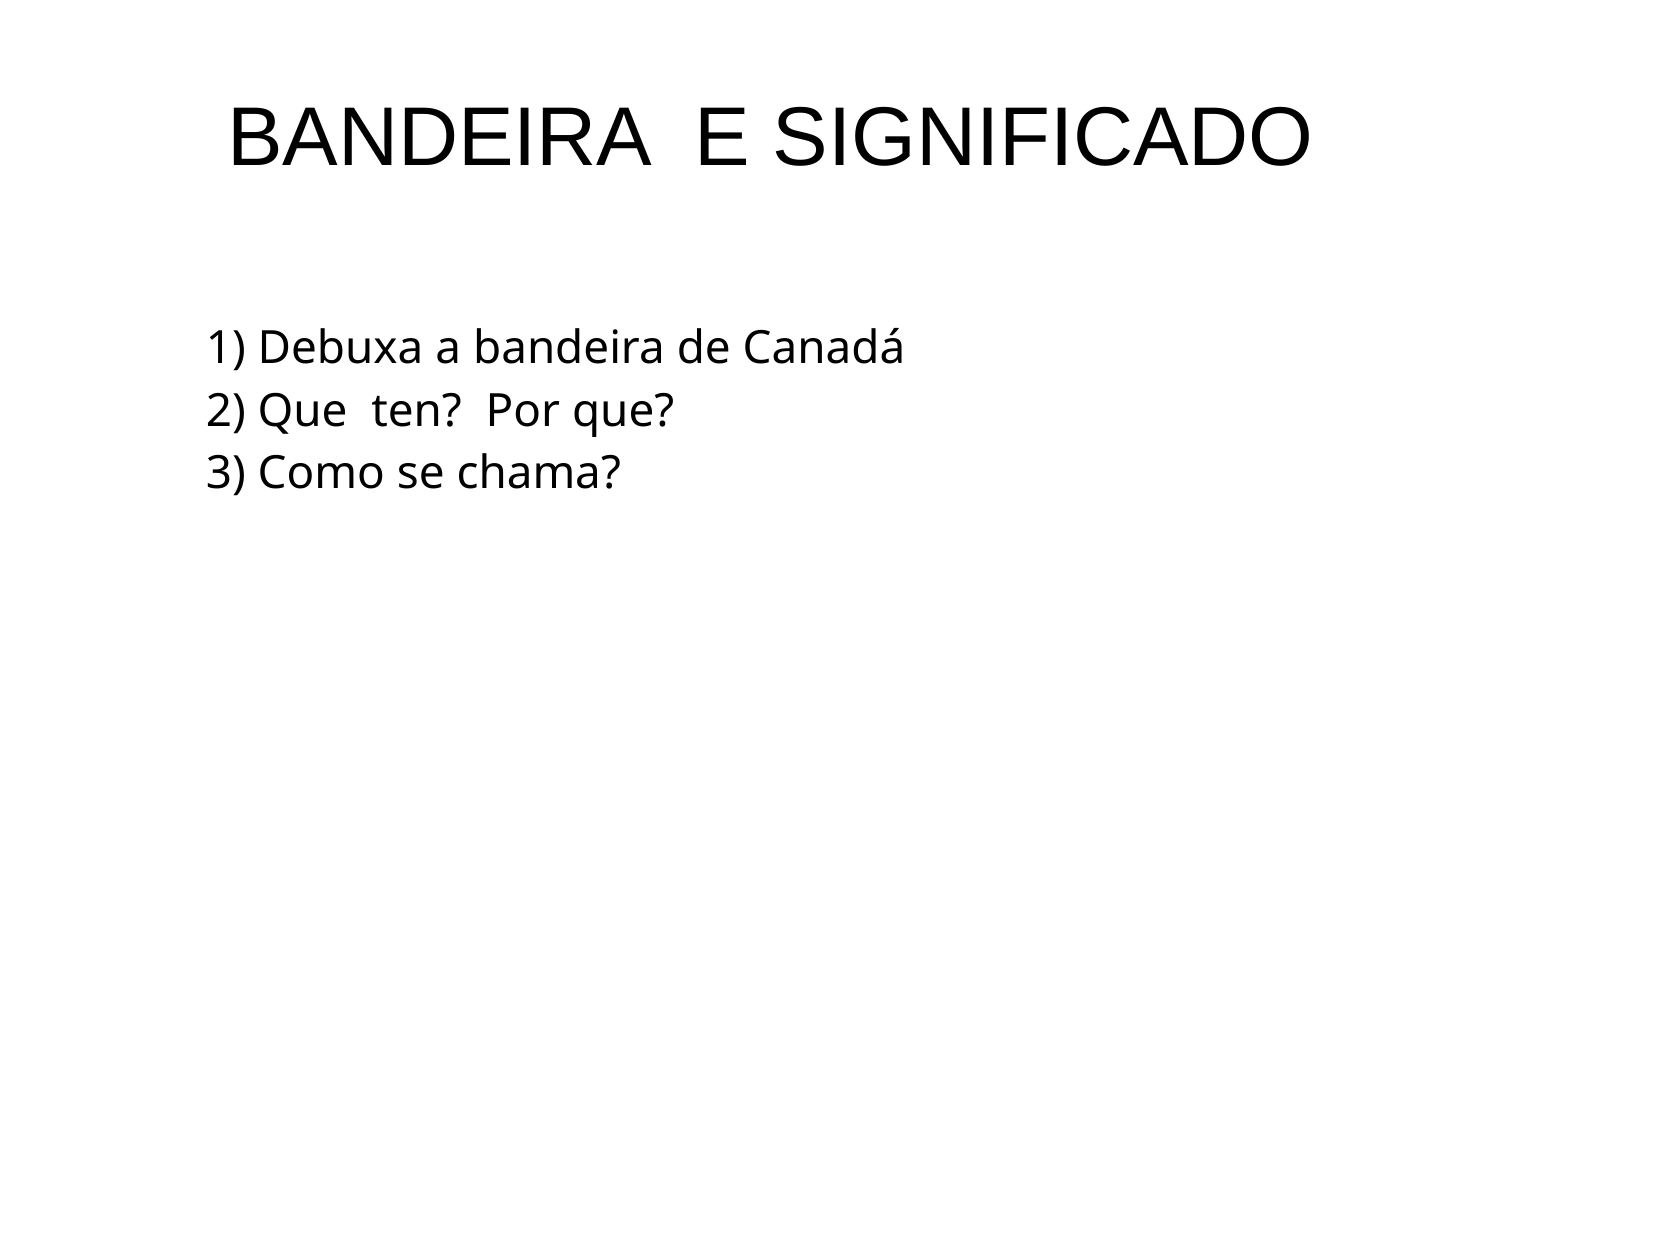

BANDEIRA E SIGNIFICADO
1) Debuxa a bandeira de Canadá
2) Que ten? Por que?
3) Como se chama?